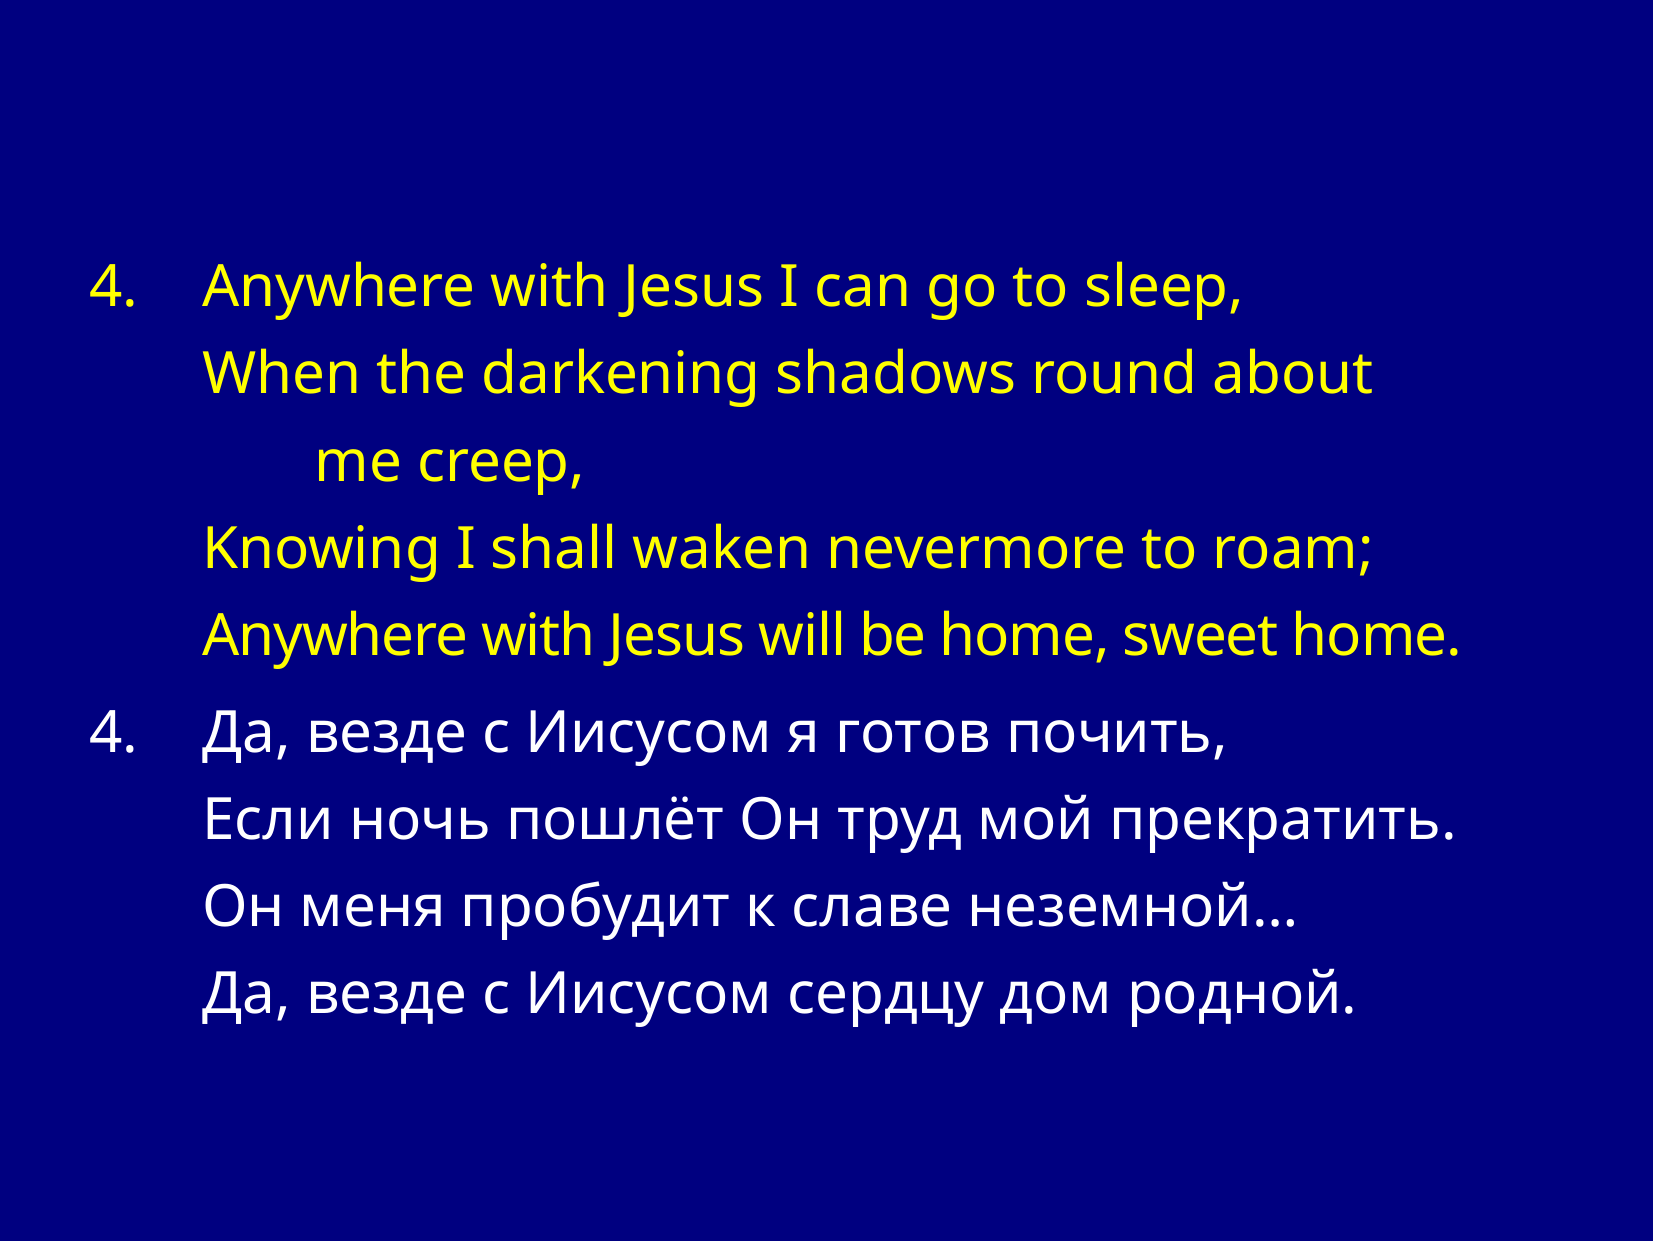

4.	Anywhere with Jesus I can go to sleep,
	When the darkening shadows round about
		me creep,
	Knowing I shall waken nevermore to roam;
	Anywhere with Jesus will be home, sweet home.
4.	Да, везде с Иисусом я готов почить,
	Если ночь пошлёт Он труд мой прекратить.
	Он меня пробудит к славе неземной…
	Да, везде с Иисусом сердцу дом родной.